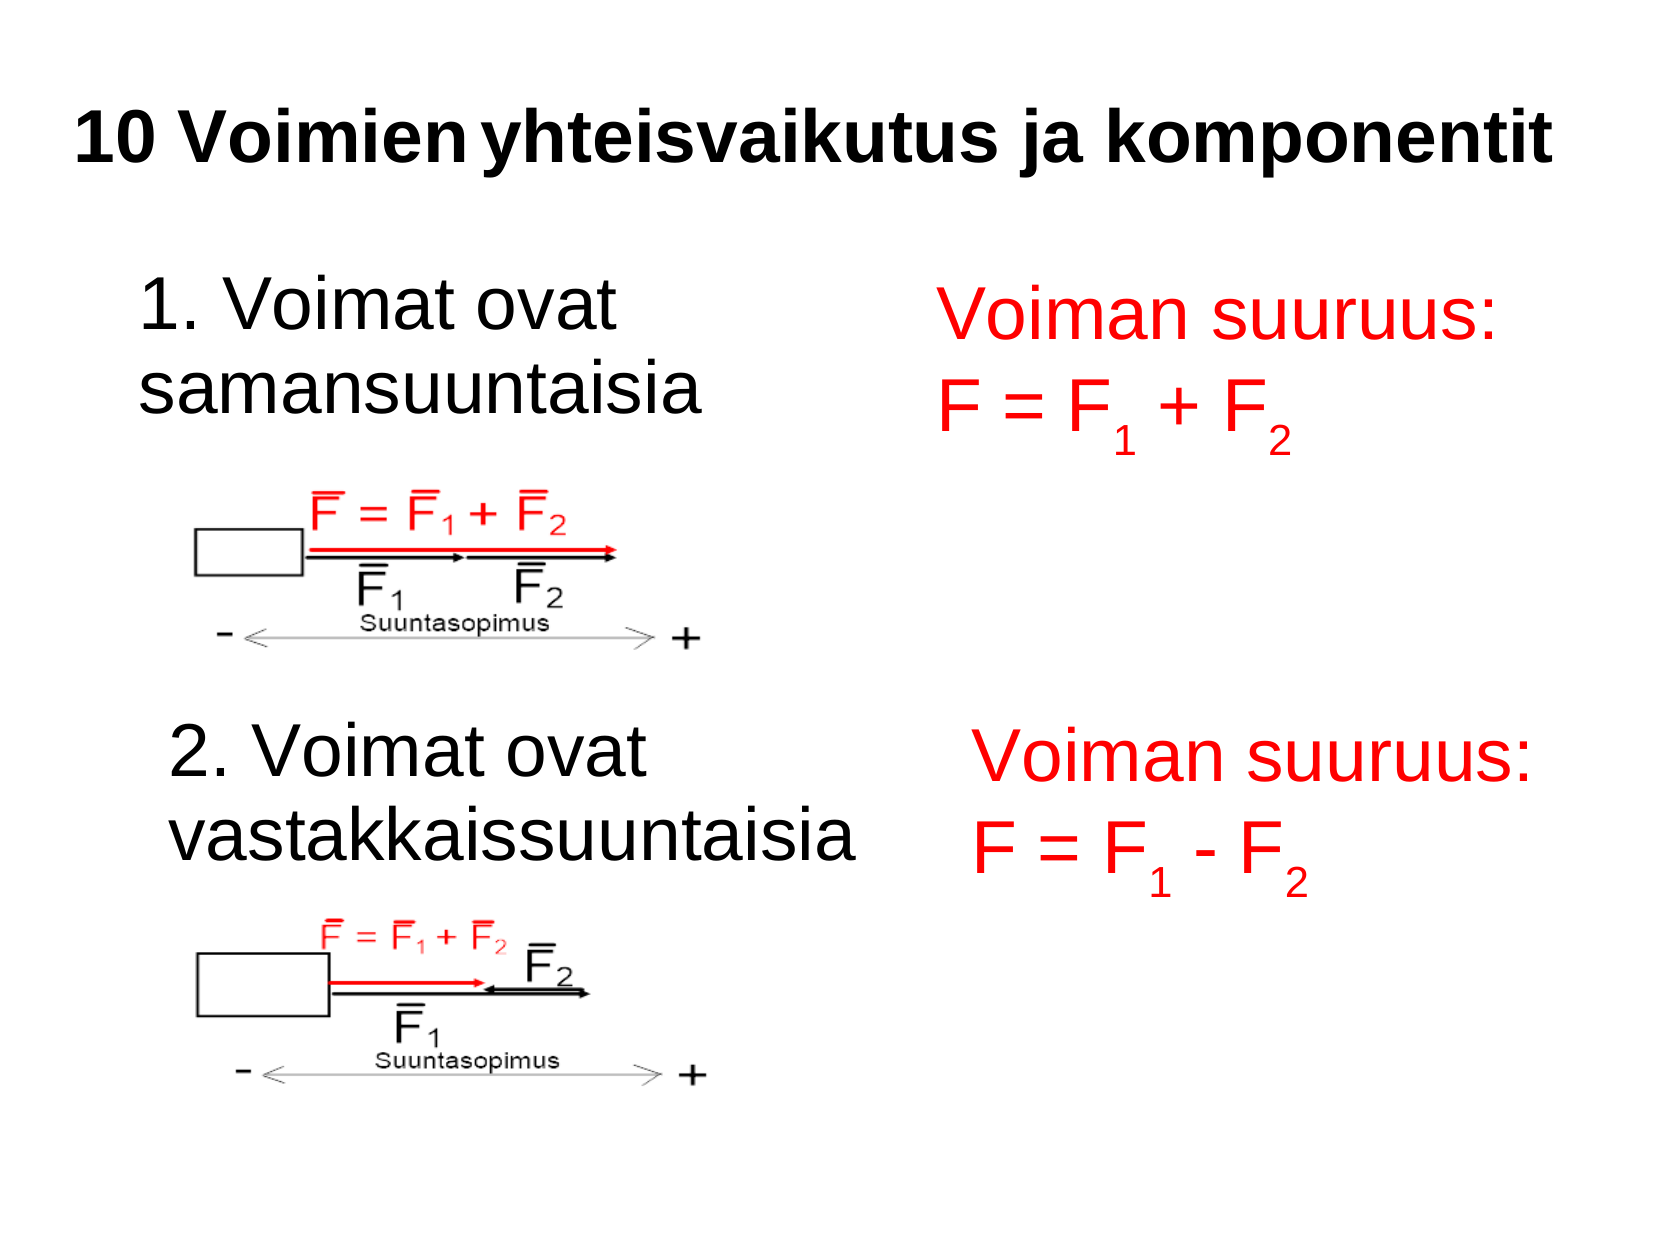

10 Voimien yhteisvaikutus ja komponentit
1. Voimat ovat samansuuntaisia
Voiman suuruus: F = F1 + F2
2. Voimat ovat vastakkaissuuntaisia
Voiman suuruus: F = F1 - F2